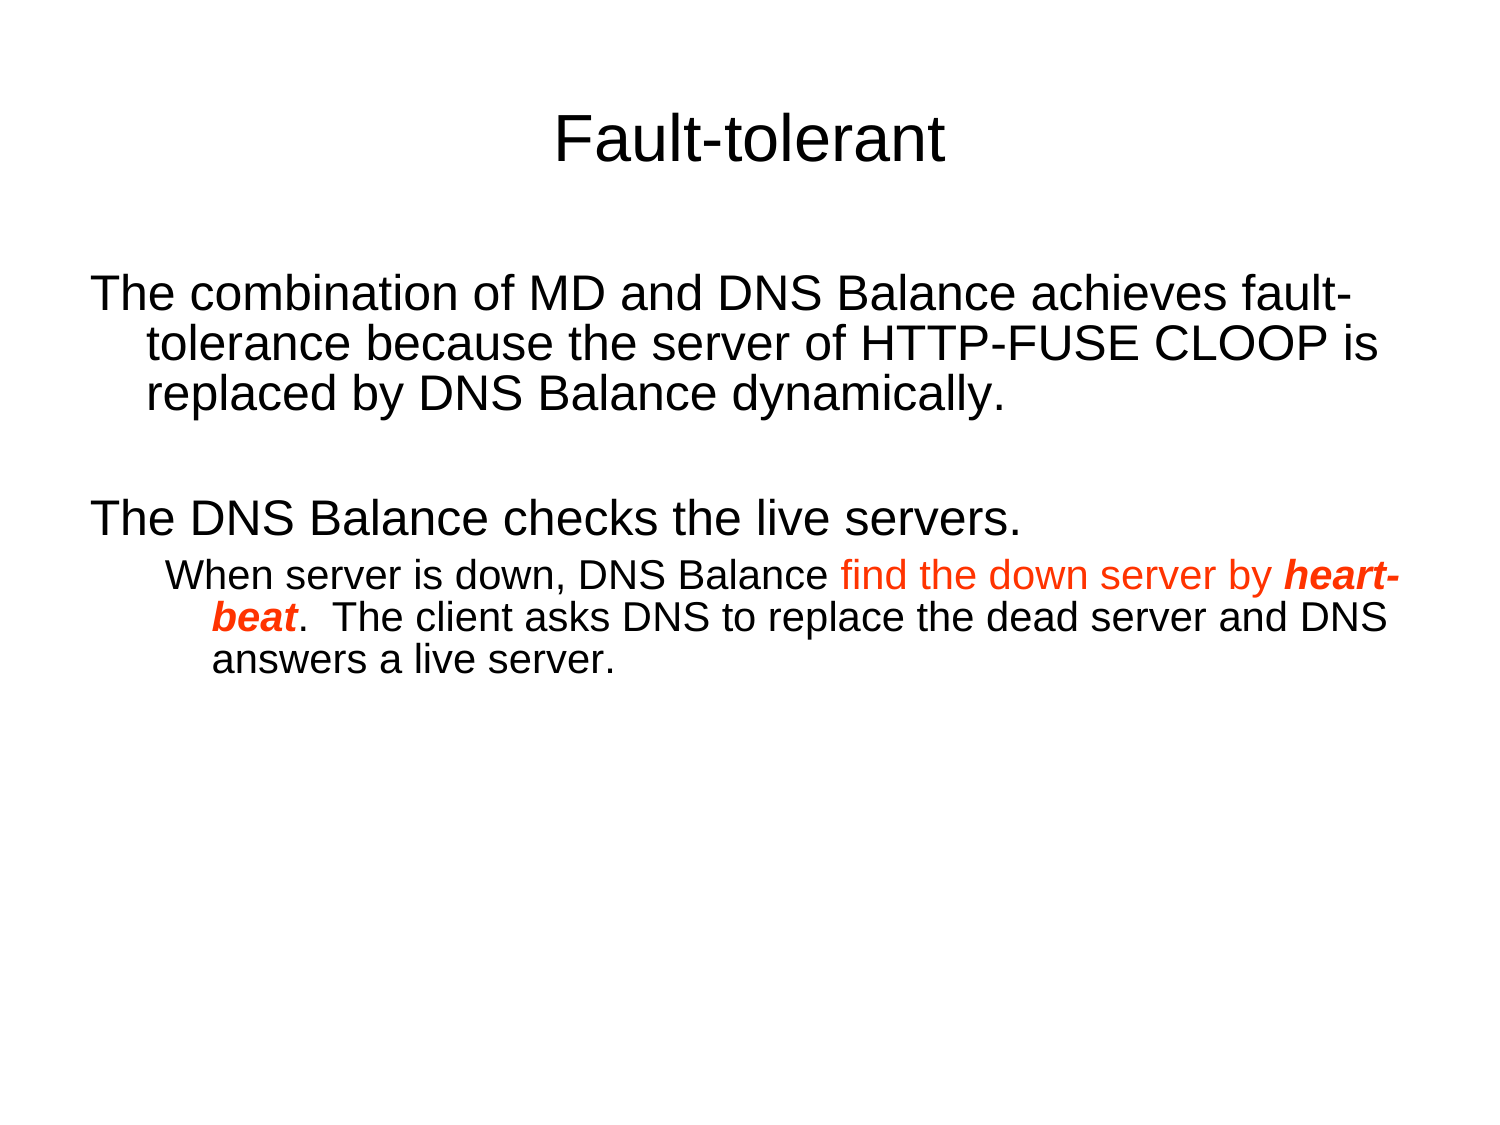

# Fault-tolerant
The combination of MD and DNS Balance achieves fault-tolerance because the server of HTTP-FUSE CLOOP is replaced by DNS Balance dynamically.
The DNS Balance checks the live servers.
When server is down, DNS Balance find the down server by heart-beat. The client asks DNS to replace the dead server and DNS answers a live server.